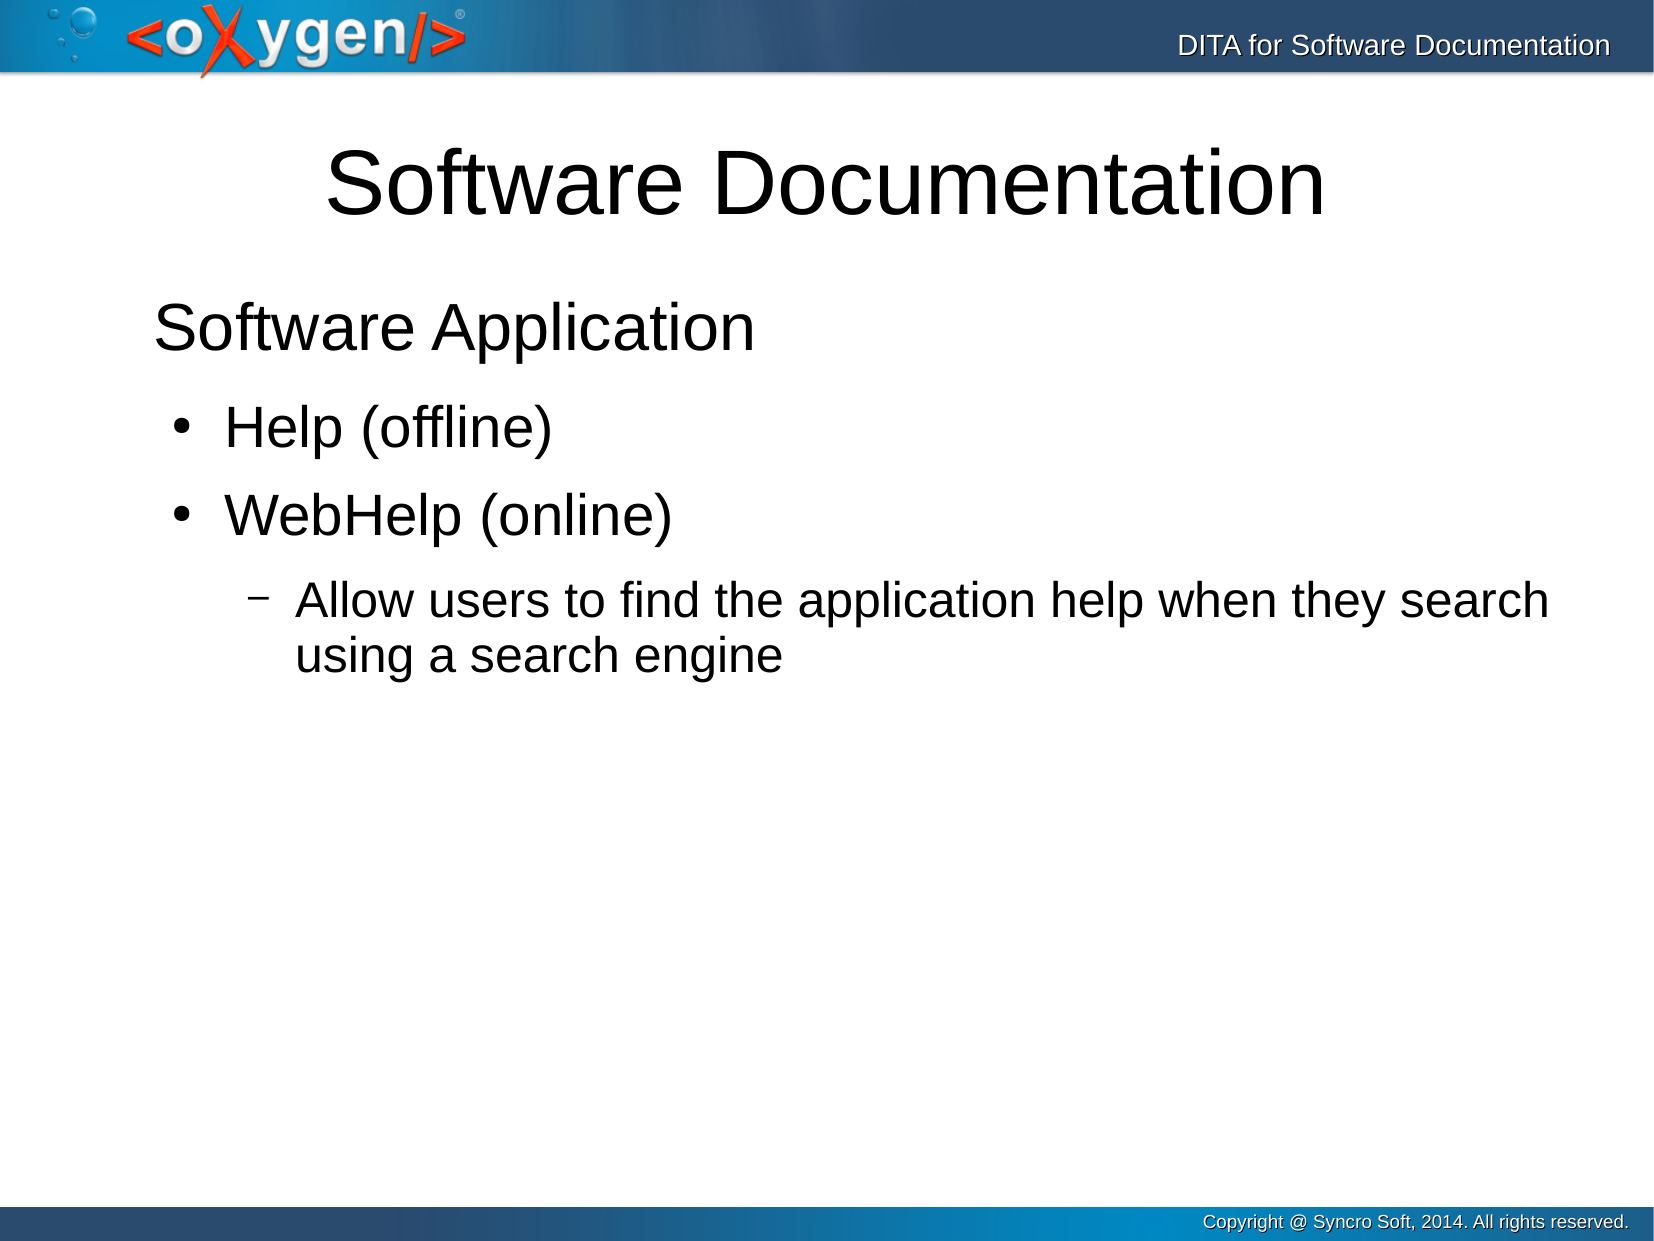

# Software Documentation
Software Application
Help (offline)
WebHelp (online)
Allow users to find the application help when they search using a search engine